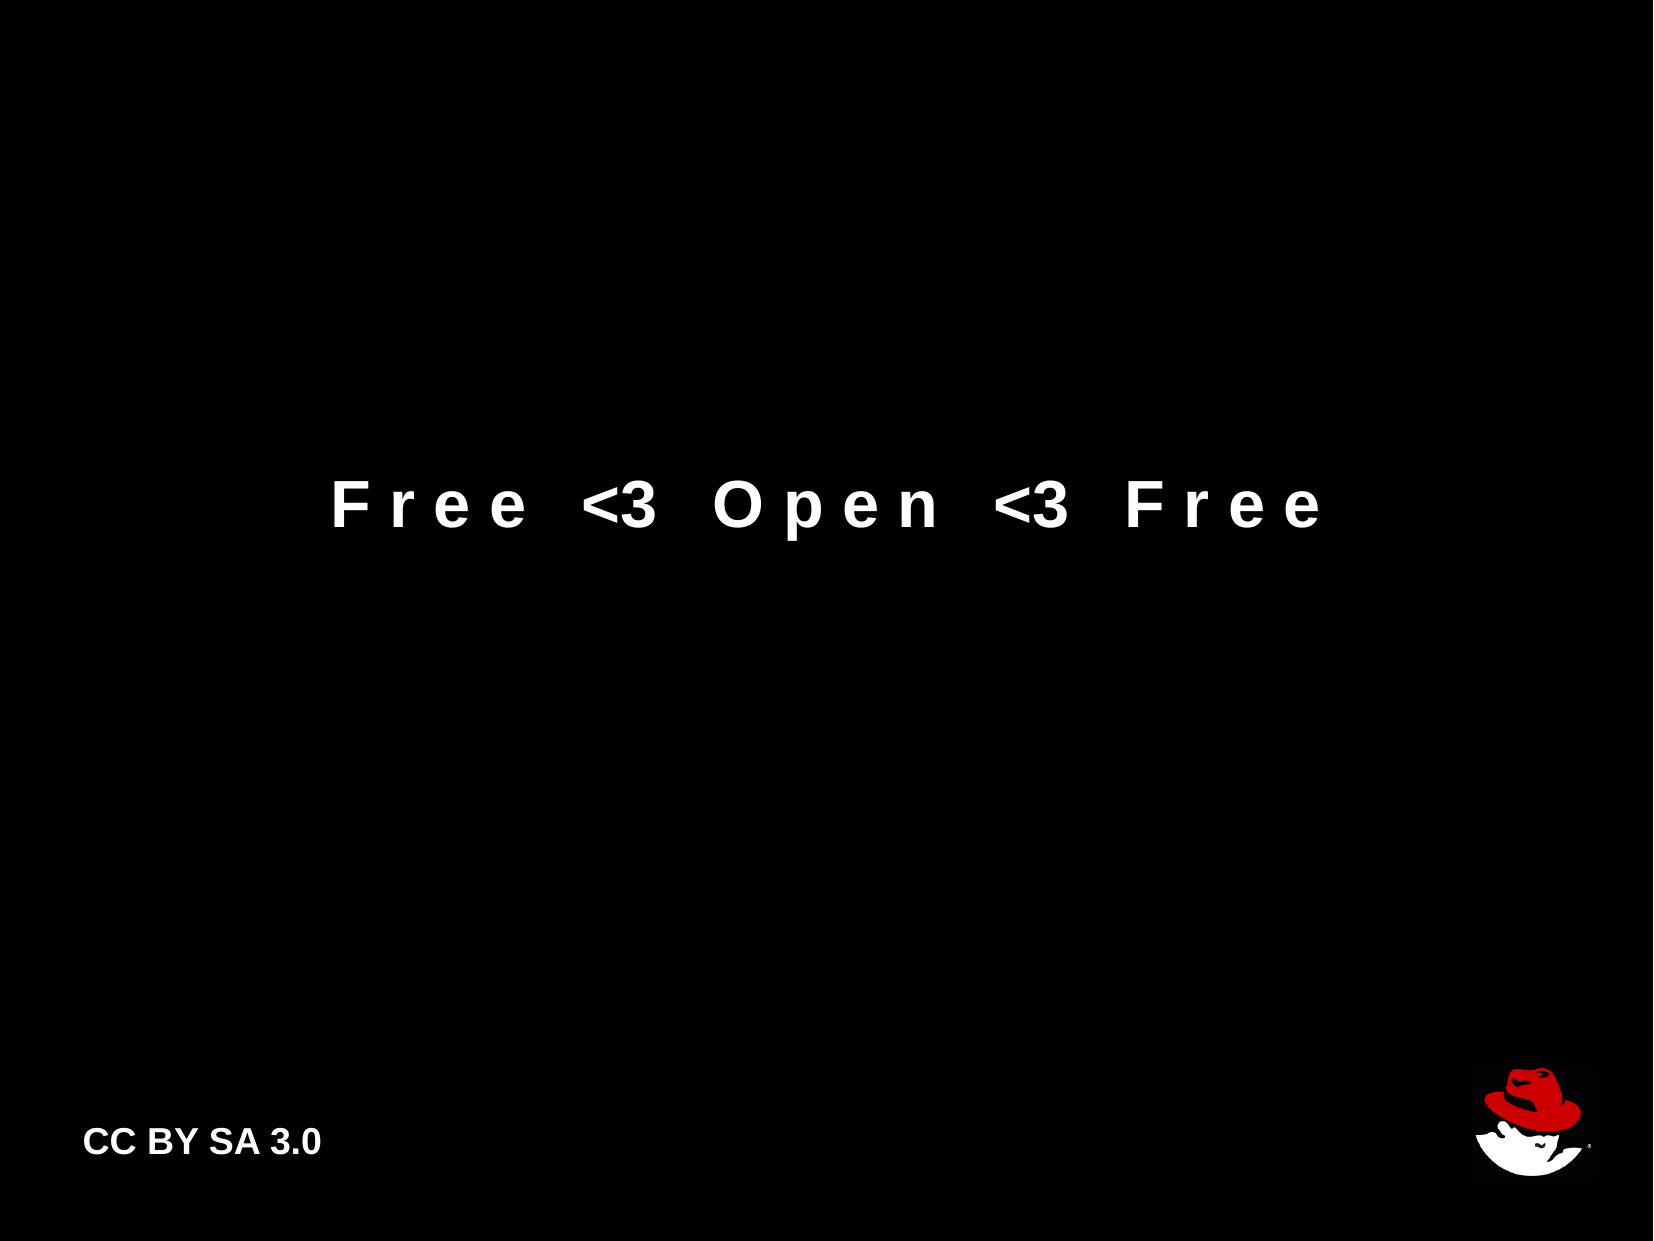

# F r e e <3 O p e n <3 F r e e
CC BY SA 3.0